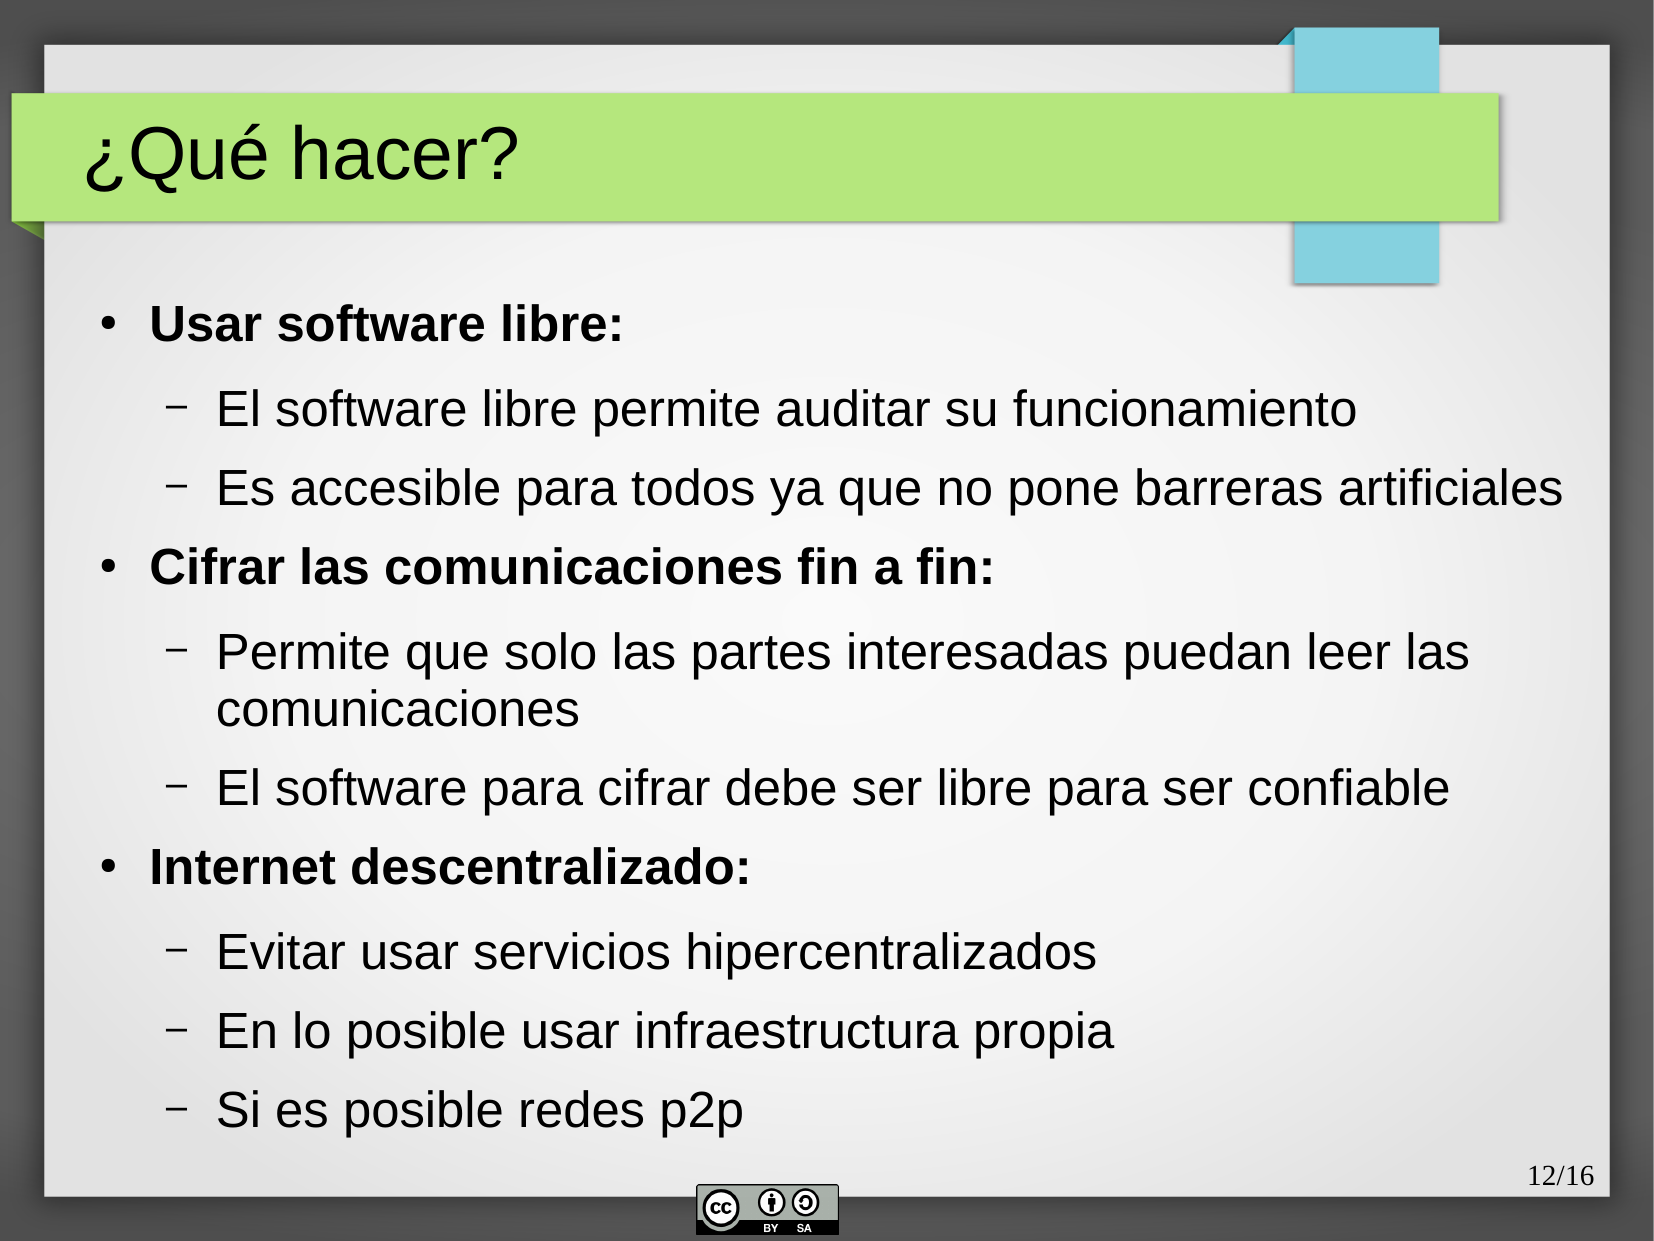

# ¿Qué hacer?
Usar software libre:
El software libre permite auditar su funcionamiento
Es accesible para todos ya que no pone barreras artificiales
Cifrar las comunicaciones fin a fin:
Permite que solo las partes interesadas puedan leer las comunicaciones
El software para cifrar debe ser libre para ser confiable
Internet descentralizado:
Evitar usar servicios hipercentralizados
En lo posible usar infraestructura propia
Si es posible redes p2p
12